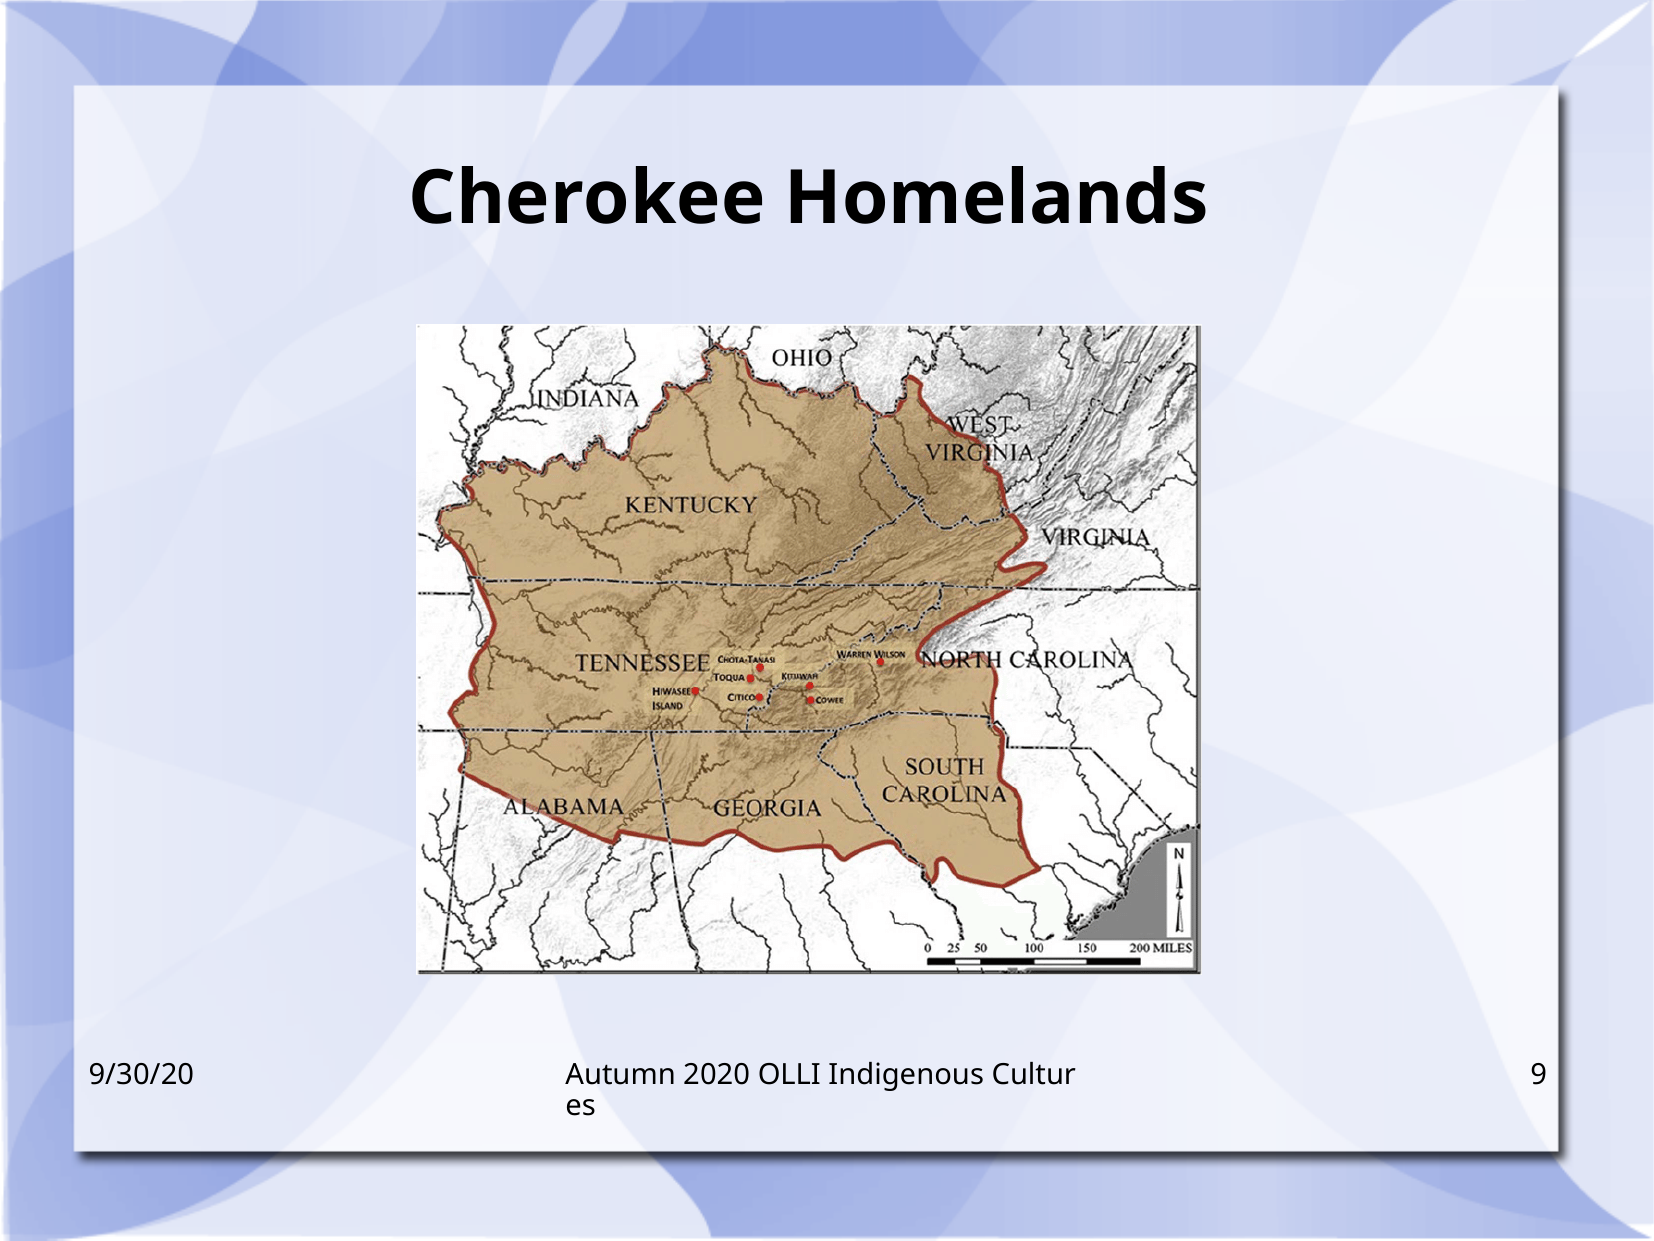

# Cherokee Homelands
9/30/20
Autumn 2020 OLLI Indigenous Cultures
9